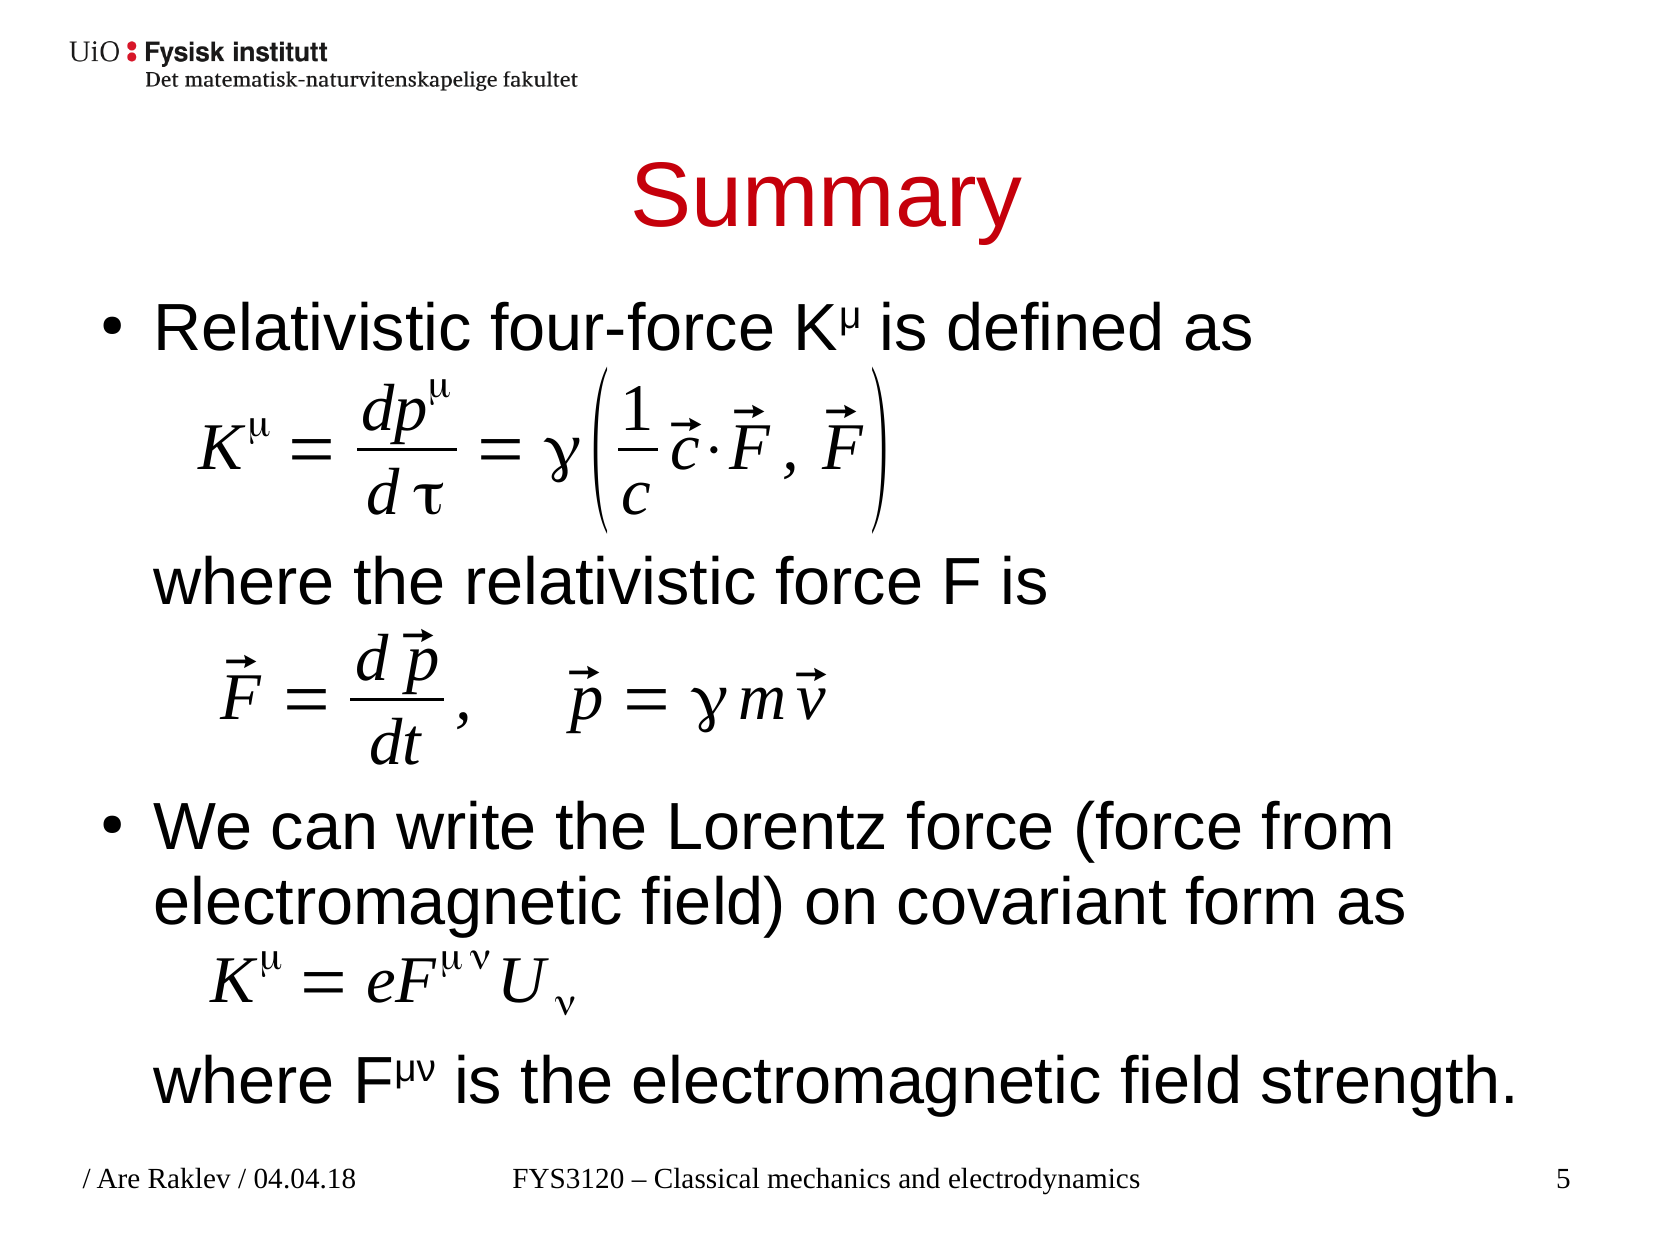

# Summary
Relativistic four-force Kμ is defined as
where the relativistic force F is
We can write the Lorentz force (force from electromagnetic field) on covariant form as
where Fμν is the electromagnetic field strength.
/ Are Raklev / 04.04.18
FYS3120 – Classical mechanics and electrodynamics
5